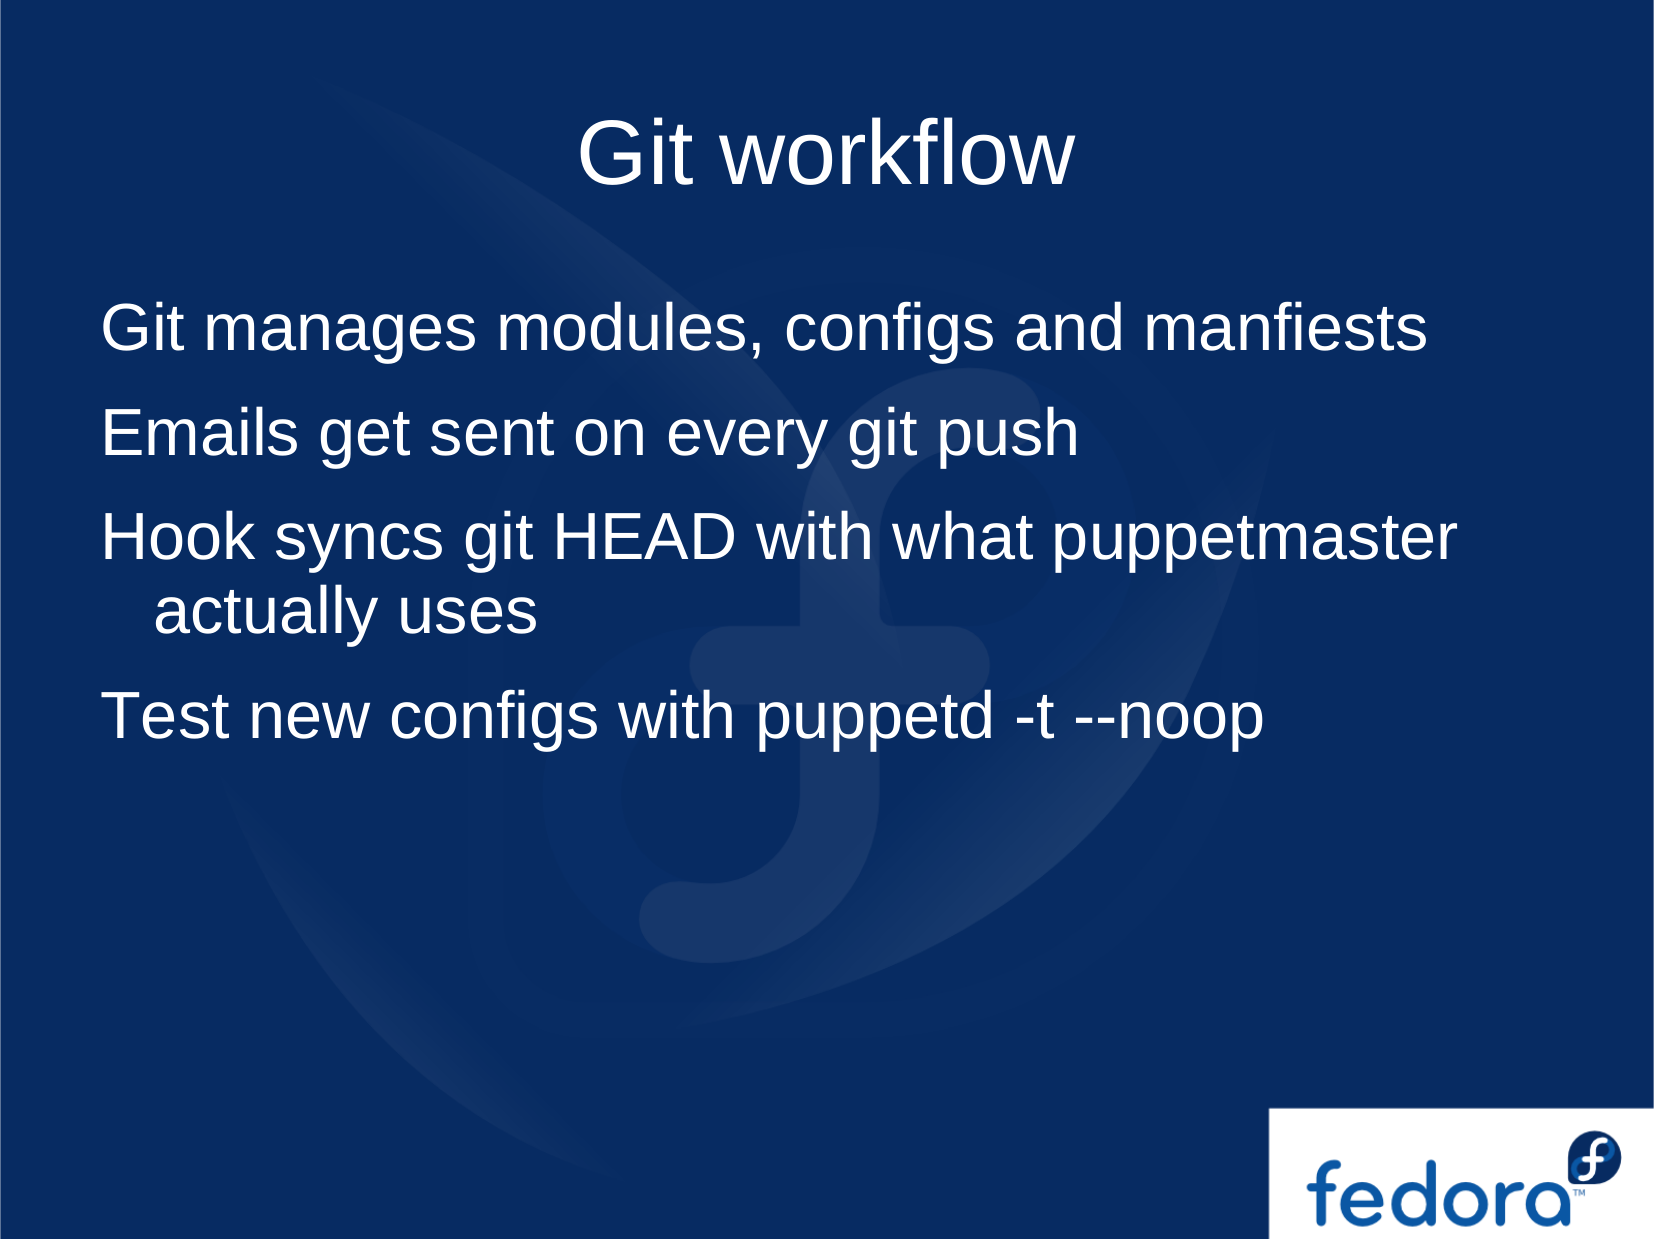

# Git workflow
Git manages modules, configs and manfiests
Emails get sent on every git push
Hook syncs git HEAD with what puppetmaster actually uses
Test new configs with puppetd -t --noop